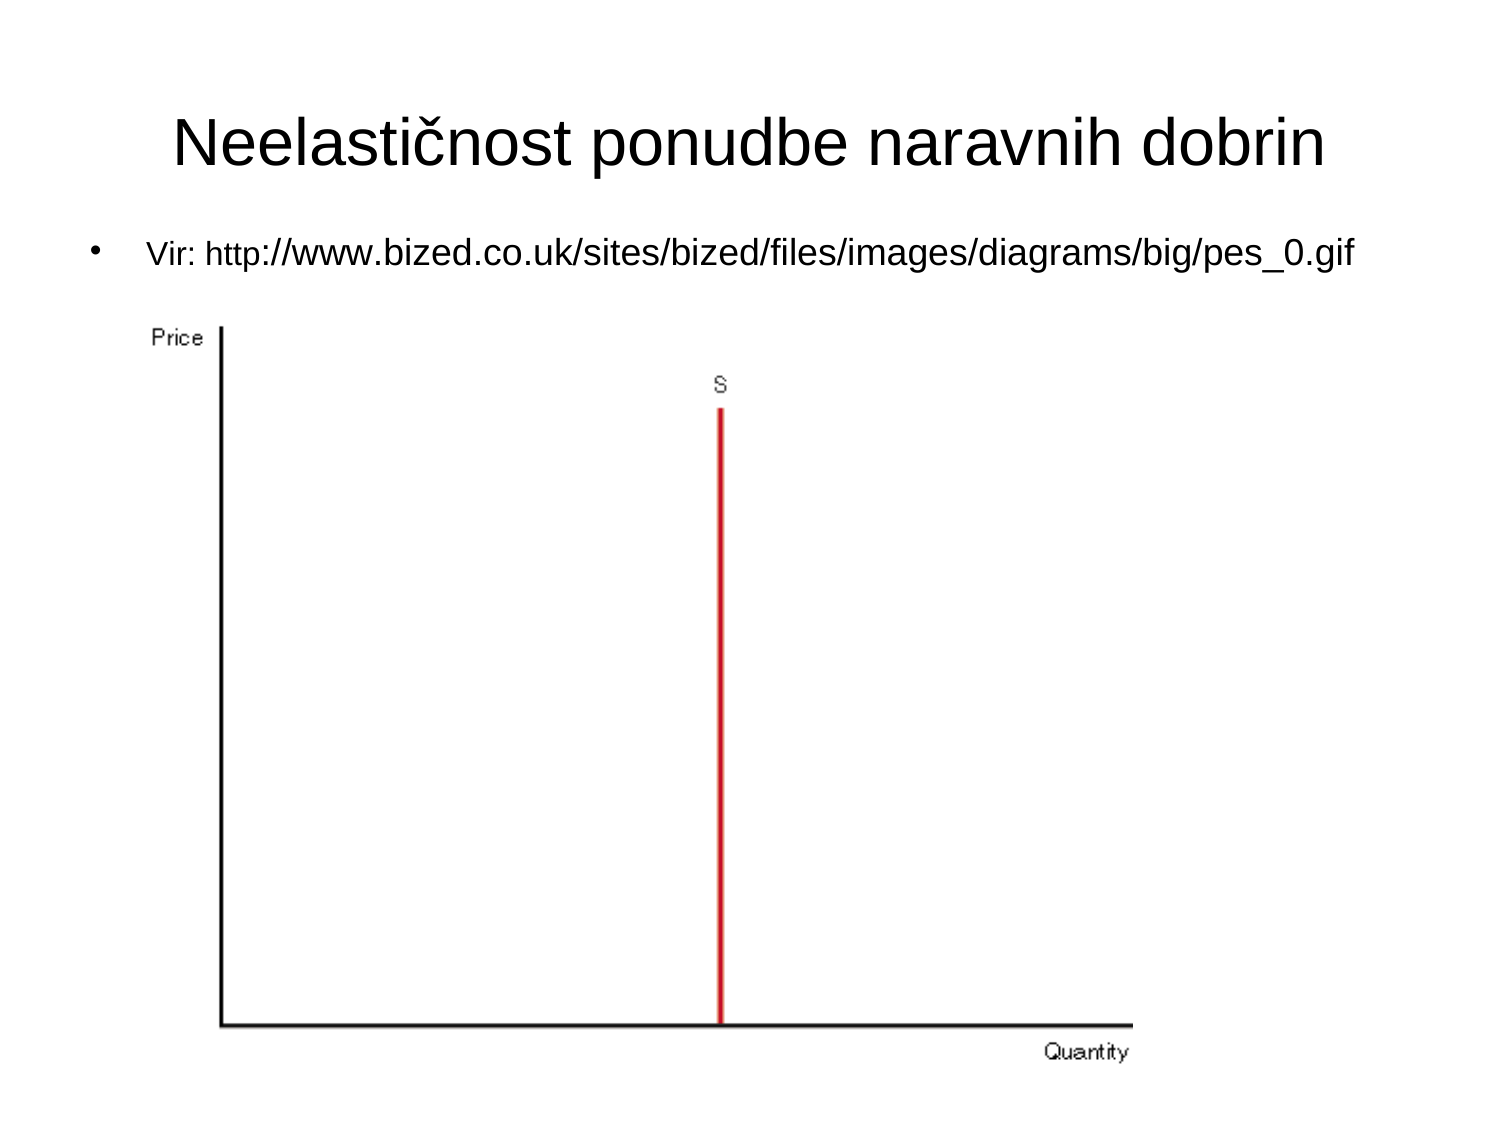

# Neelastičnost ponudbe naravnih dobrin
Vir: http://www.bized.co.uk/sites/bized/files/images/diagrams/big/pes_0.gif